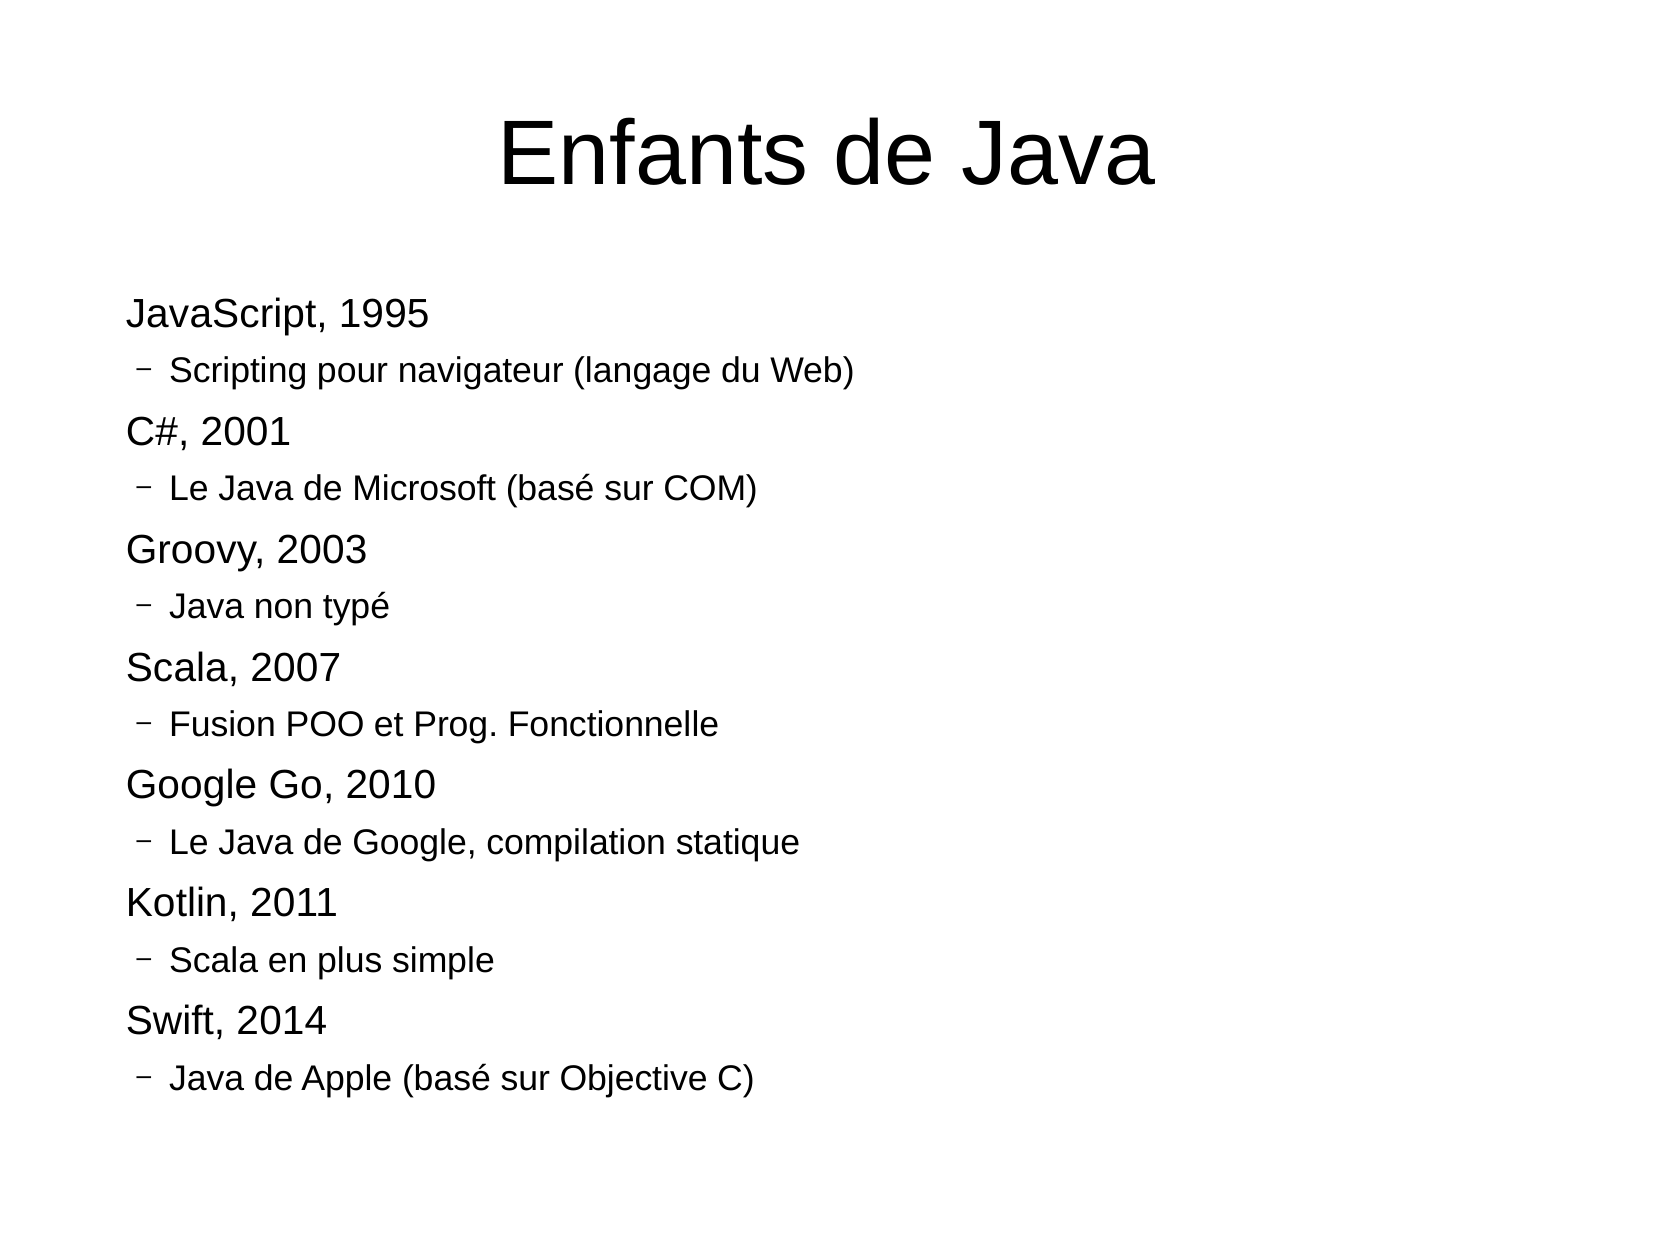

# Enfants de Java
JavaScript, 1995
Scripting pour navigateur (langage du Web)
C#, 2001
Le Java de Microsoft (basé sur COM)
Groovy, 2003
Java non typé
Scala, 2007
Fusion POO et Prog. Fonctionnelle
Google Go, 2010
Le Java de Google, compilation statique
Kotlin, 2011
Scala en plus simple
Swift, 2014
Java de Apple (basé sur Objective C)